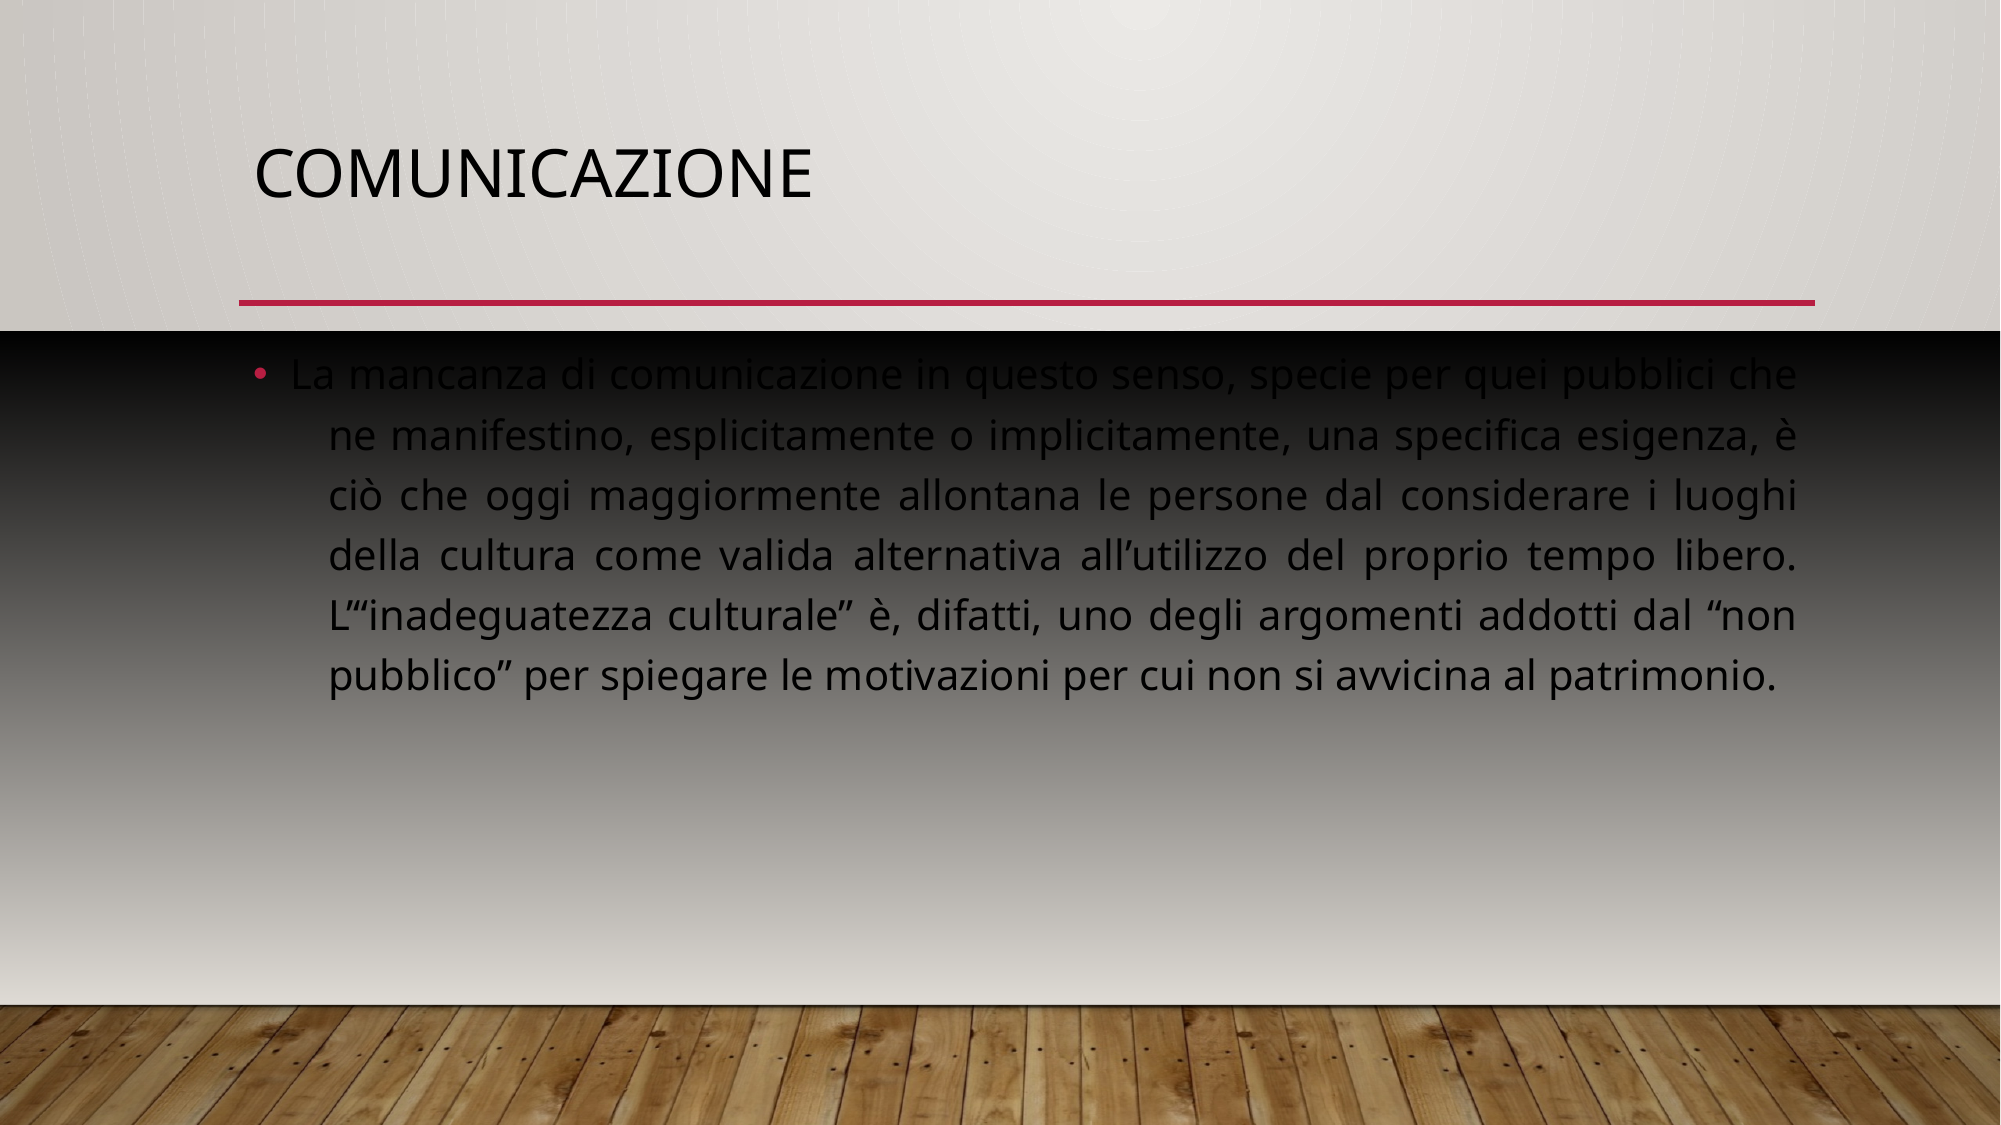

# comunicazione
La mancanza di comunicazione in questo senso, specie per quei pubblici che ne manifestino, esplicitamente o implicitamente, una specifica esigenza, è ciò che oggi maggiormente allontana le persone dal considerare i luoghi della cultura come valida alternativa all’utilizzo del proprio tempo libero. L’“inadeguatezza culturale” è, difatti, uno degli argomenti addotti dal “non pubblico” per spiegare le motivazioni per cui non si avvicina al patrimonio.